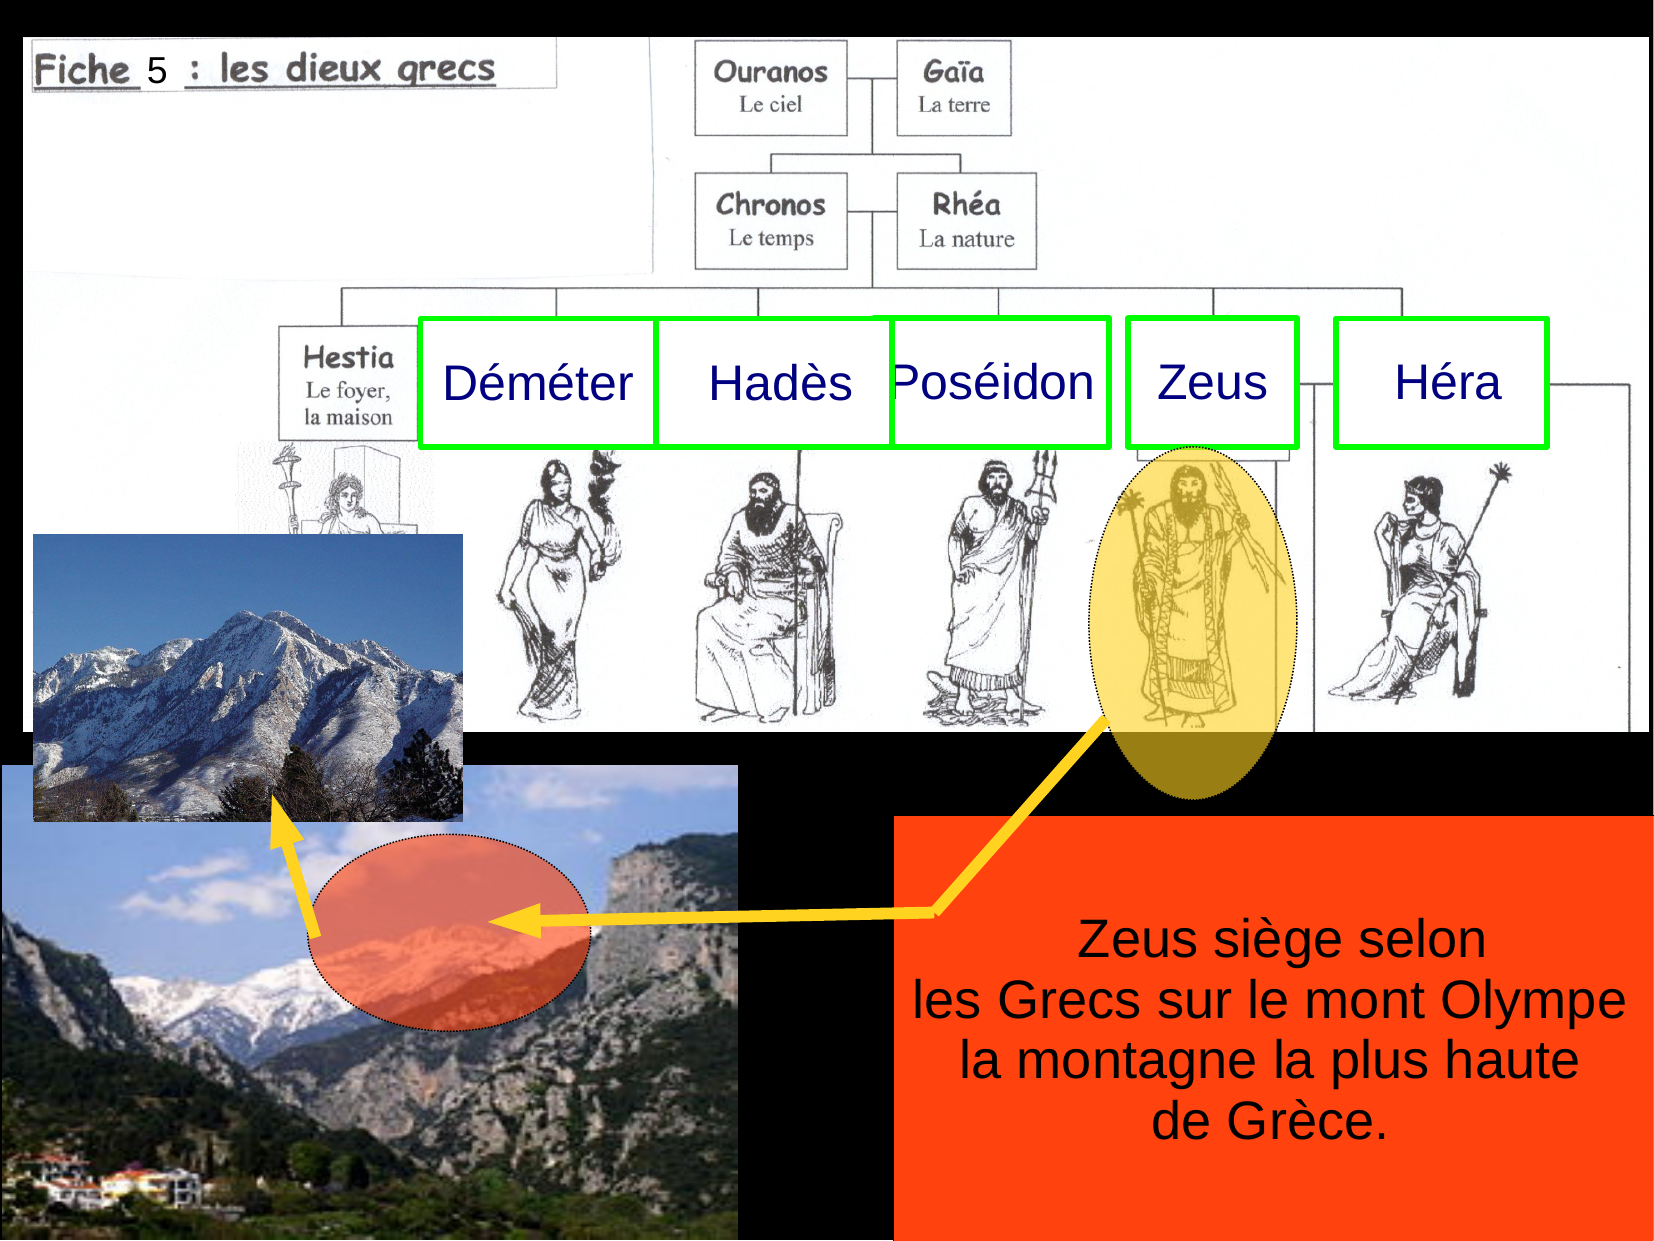

5
Poséidon
Zeus
 Héra
 Déméter
 Hadès
 Zeus siège selon
les Grecs sur le mont Olympe
la montagne la plus haute
de Grèce.